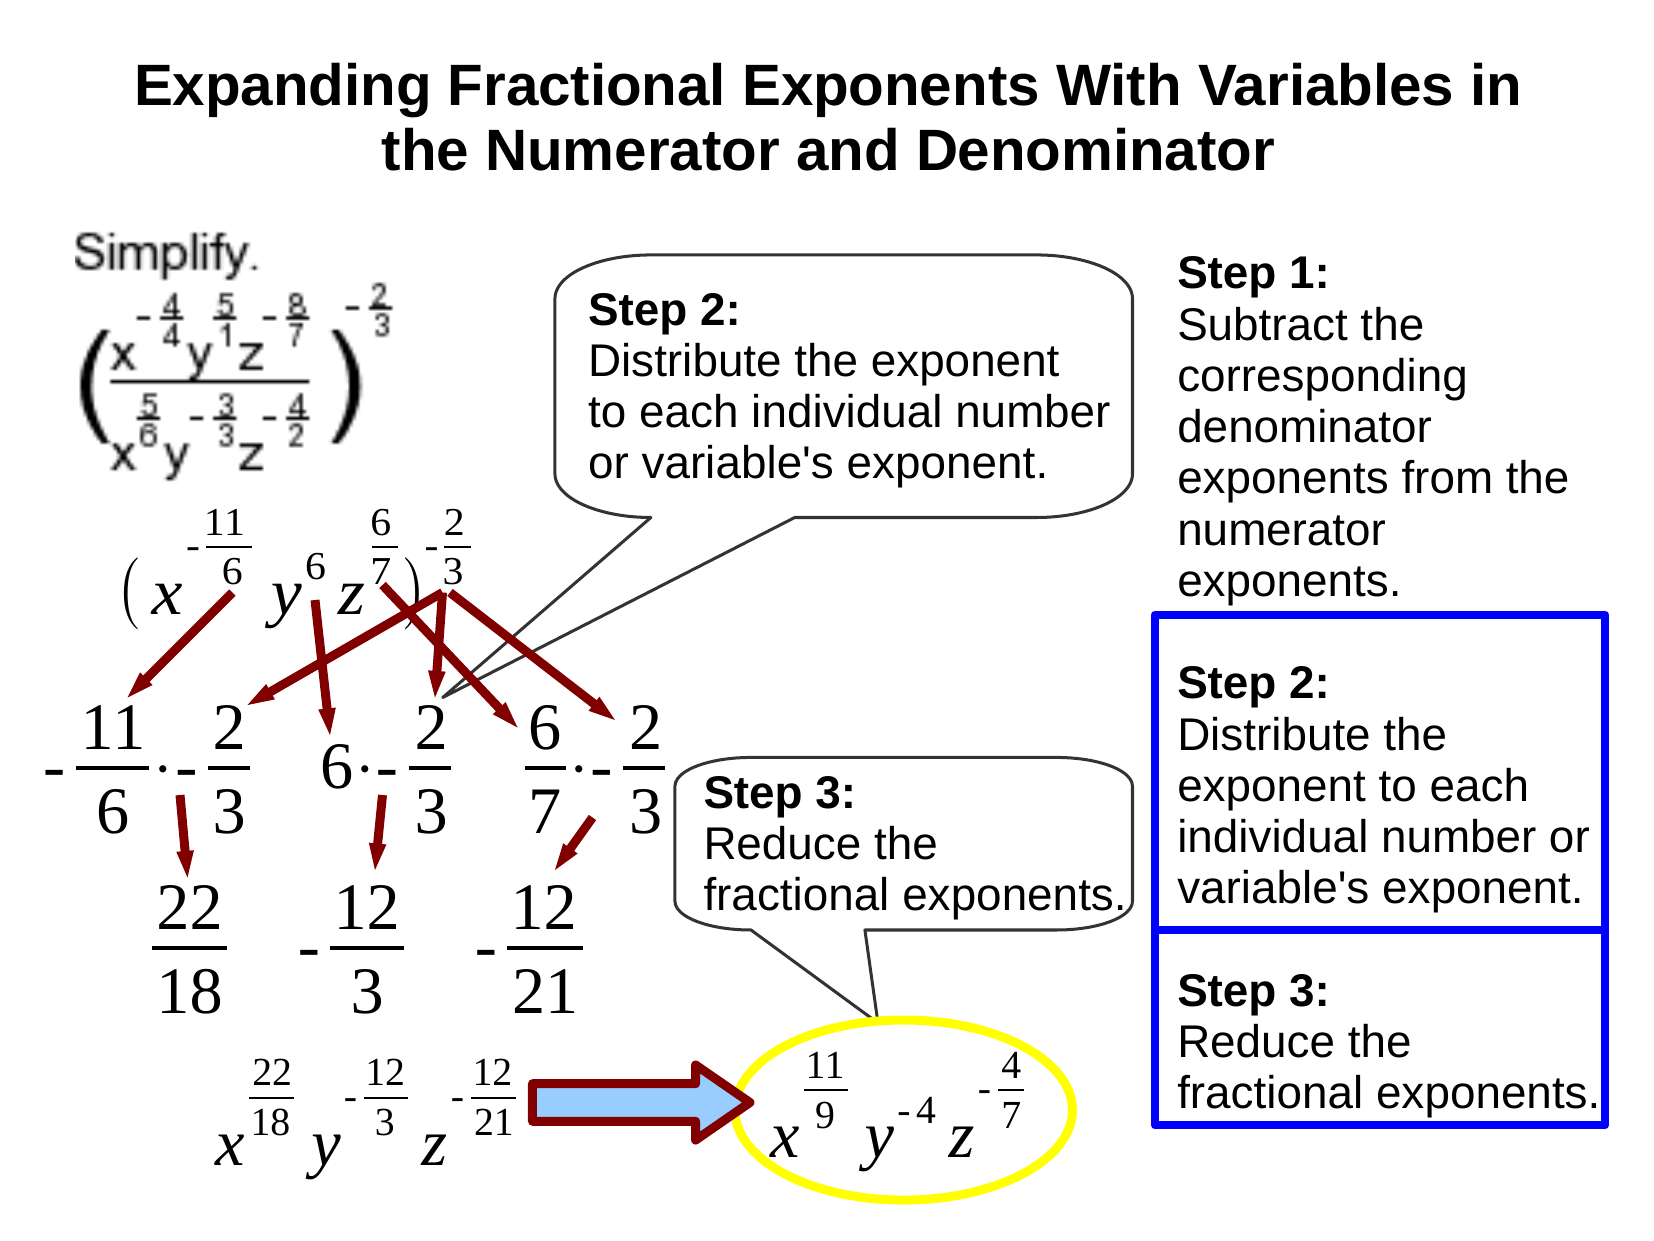

Expanding Fractional Exponents With Variables in the Numerator and Denominator
Step 1:
Subtract the corresponding denominator exponents from the numerator exponents.
Step 2:
Distribute the exponent to each individual number or variable's exponent.
Step 3:
Reduce the fractional exponents.
Step 2:
Distribute the exponent
to each individual number
or variable's exponent.
Step 3:
Reduce the
fractional exponents.